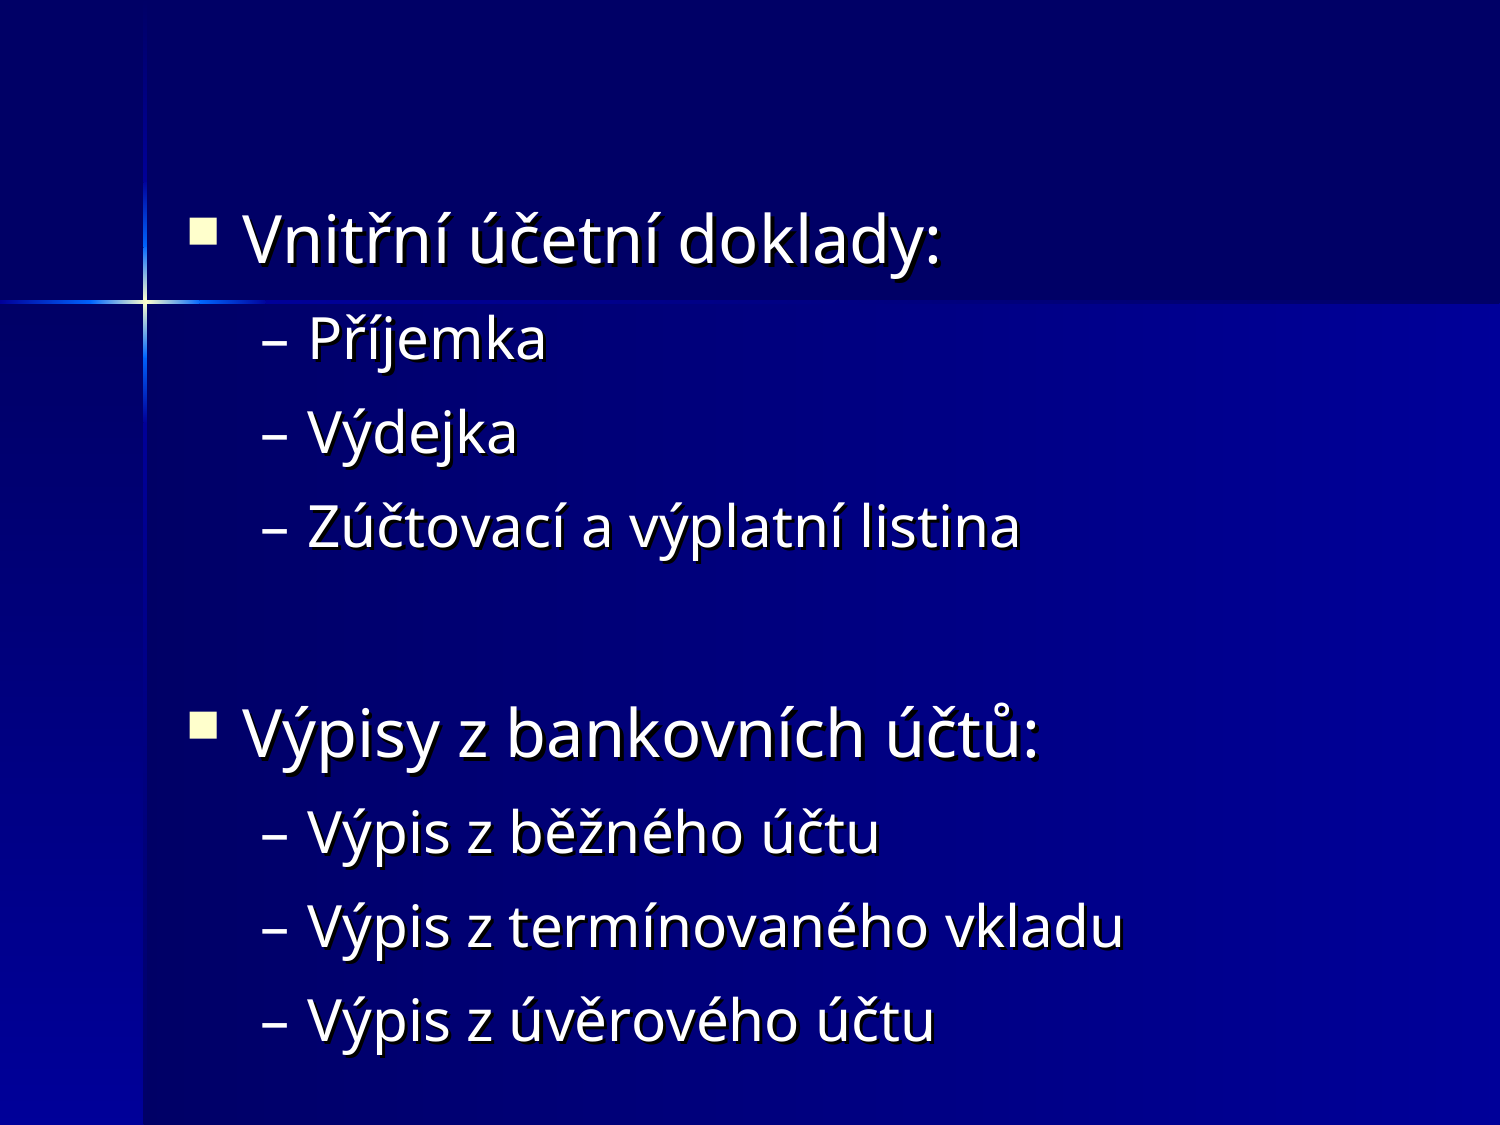

# Vnitřní účetní doklady:
Příjemka
Výdejka
Zúčtovací a výplatní listina
Výpisy z bankovních účtů:
Výpis z běžného účtu
Výpis z termínovaného vkladu
Výpis z úvěrového účtu